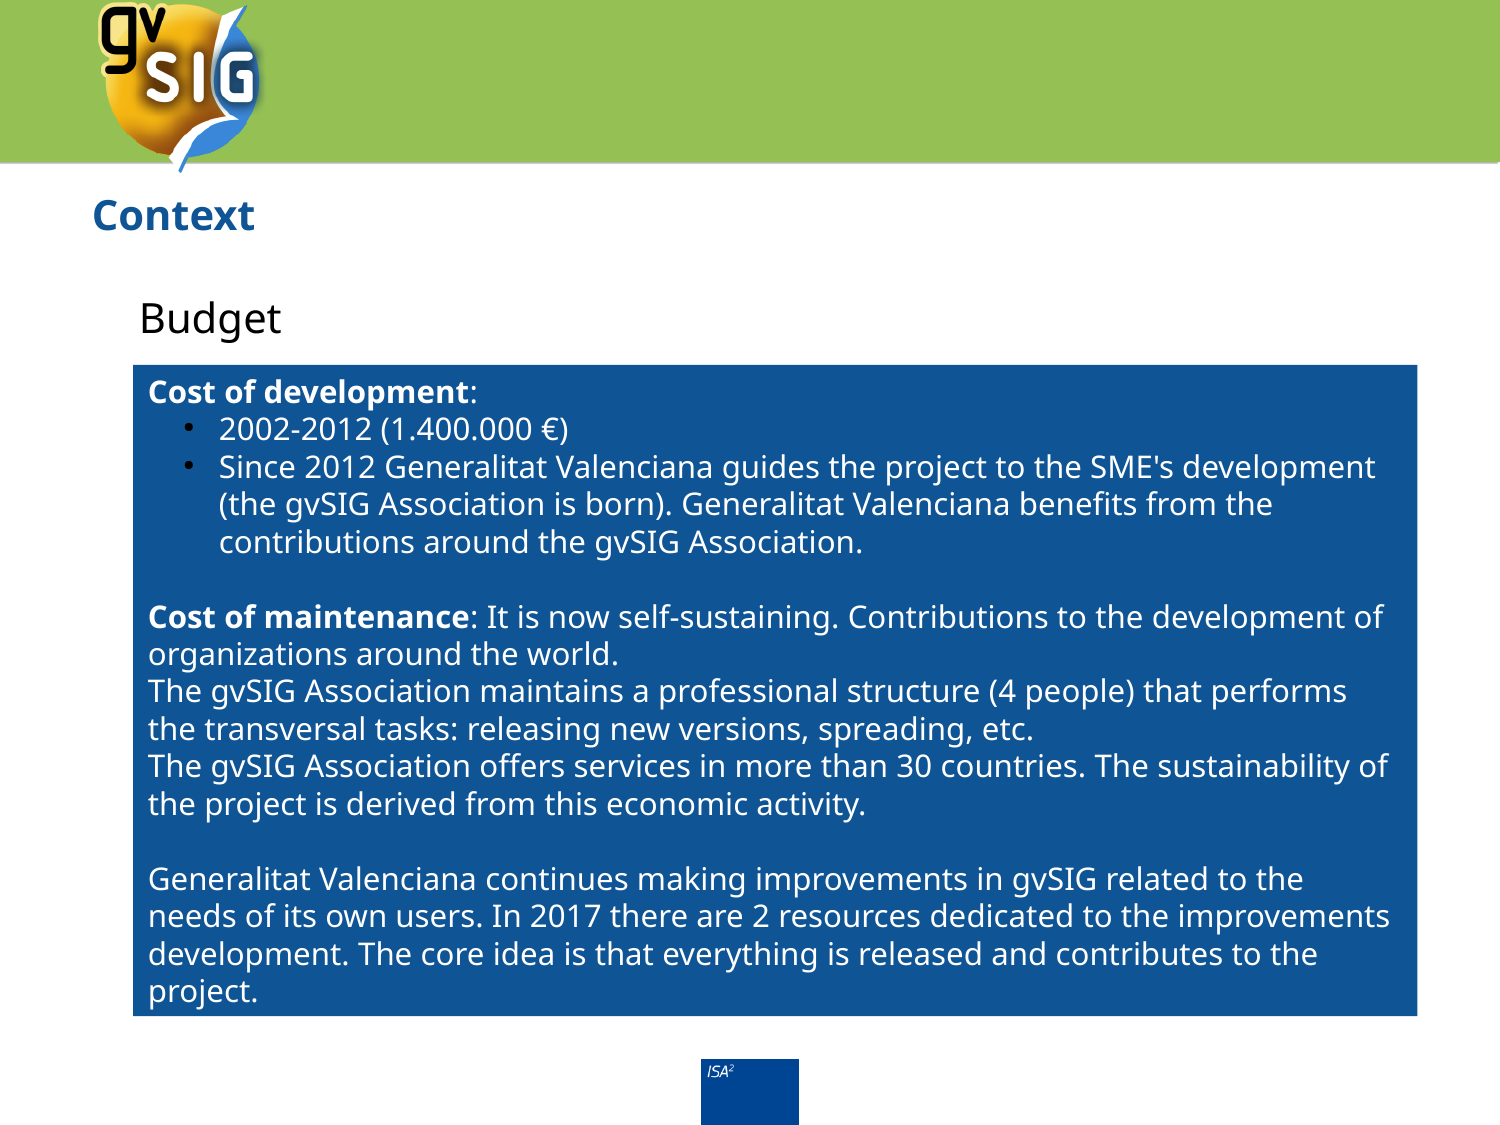

# Context
Budget
Cost of development:
2002-2012 (1.400.000 €)
Since 2012 Generalitat Valenciana guides the project to the SME's development (the gvSIG Association is born). Generalitat Valenciana benefits from the contributions around the gvSIG Association.
Cost of maintenance: It is now self-sustaining. Contributions to the development of organizations around the world.
The gvSIG Association maintains a professional structure (4 people) that performs the transversal tasks: releasing new versions, spreading, etc.
The gvSIG Association offers services in more than 30 countries. The sustainability of the project is derived from this economic activity.
Generalitat Valenciana continues making improvements in gvSIG related to the needs of its own users. In 2017 there are 2 resources dedicated to the improvements development. The core idea is that everything is released and contributes to the project.